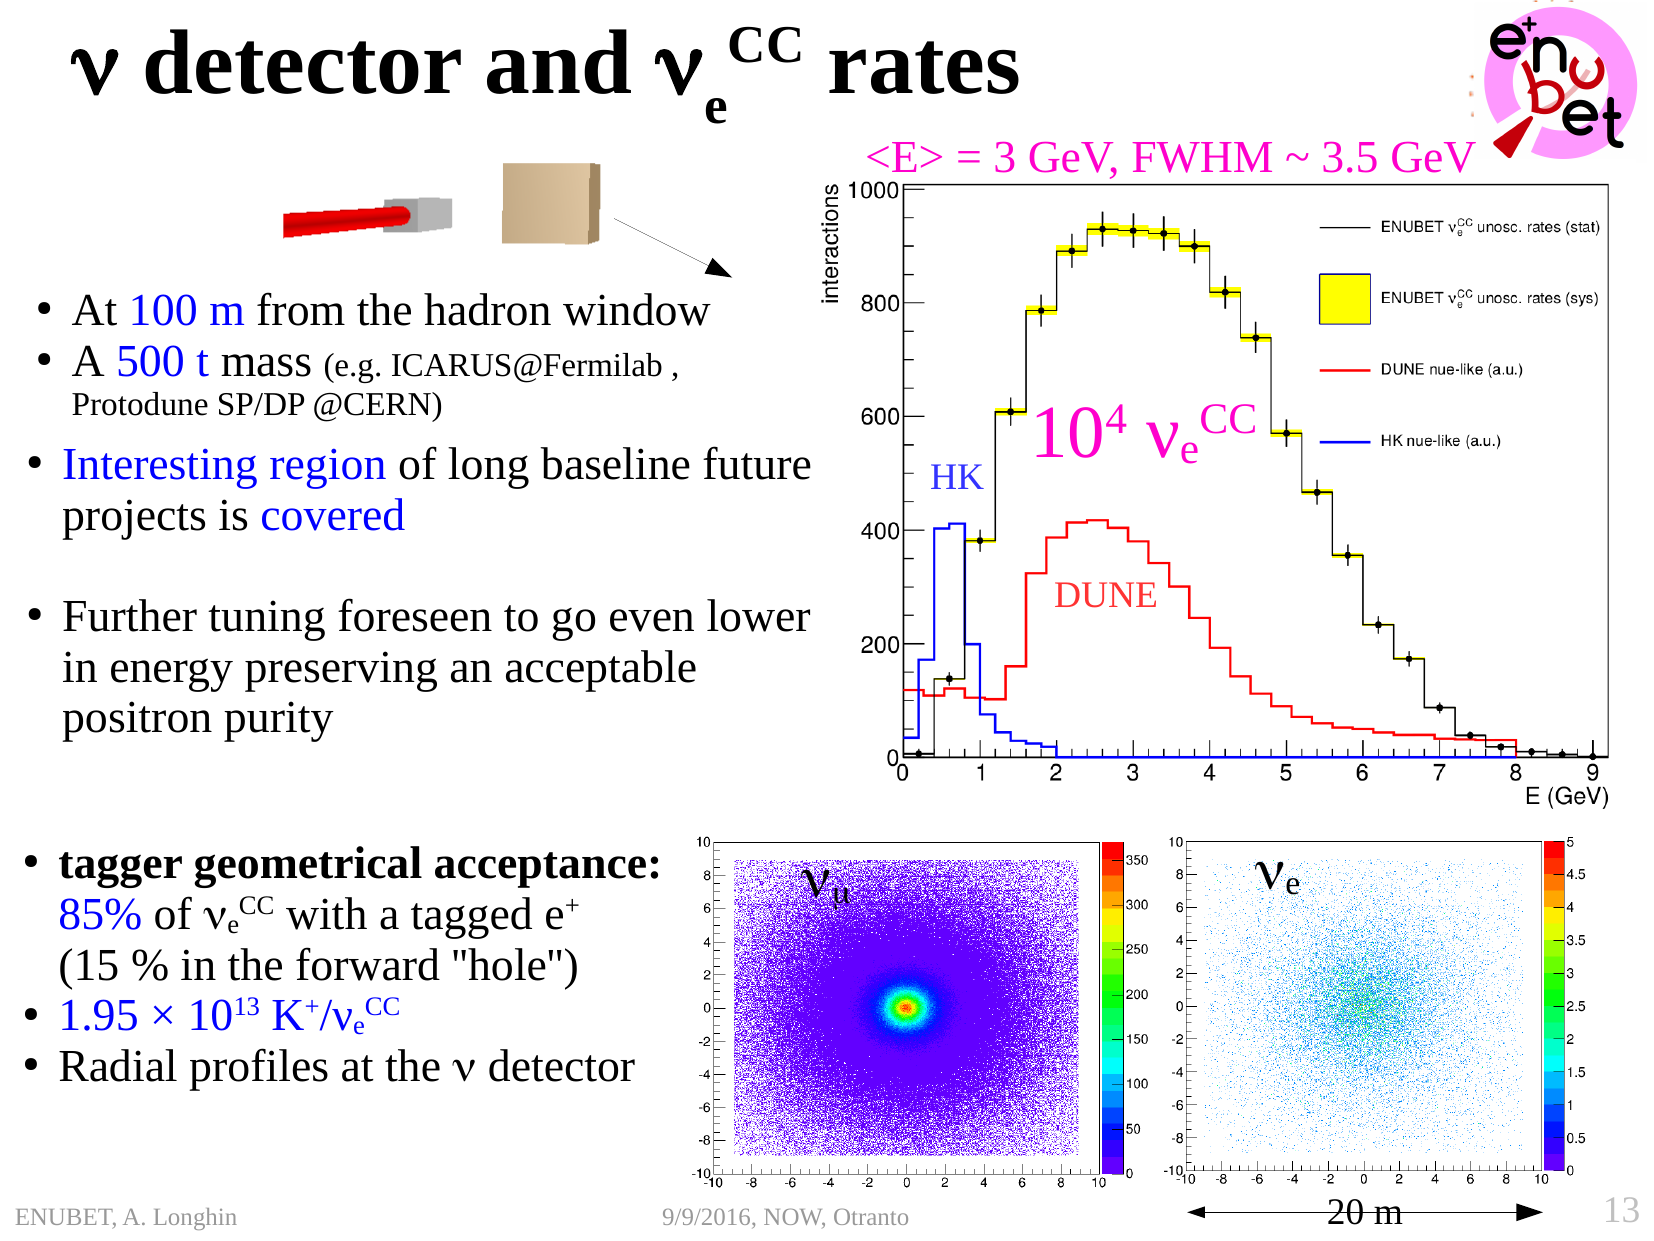

n detector and neCC rates
<E> = 3 GeV, FWHM ~ 3.5 GeV
At 100 m from the hadron window
A 500 t mass (e.g. ICARUS@Fermilab , Protodune SP/DP @CERN)
104 νeCC
Interesting region of long baseline future projects is covered
Further tuning foreseen to go even lower in energy preserving an acceptable positron purity
HK
DUNE
tagger geometrical acceptance:
85% of neCC with a tagged e+
(15 % in the forward ''hole'')
1.95 × 1013 K+/νeCC
Radial profiles at the n detector
ne
nm
20 m